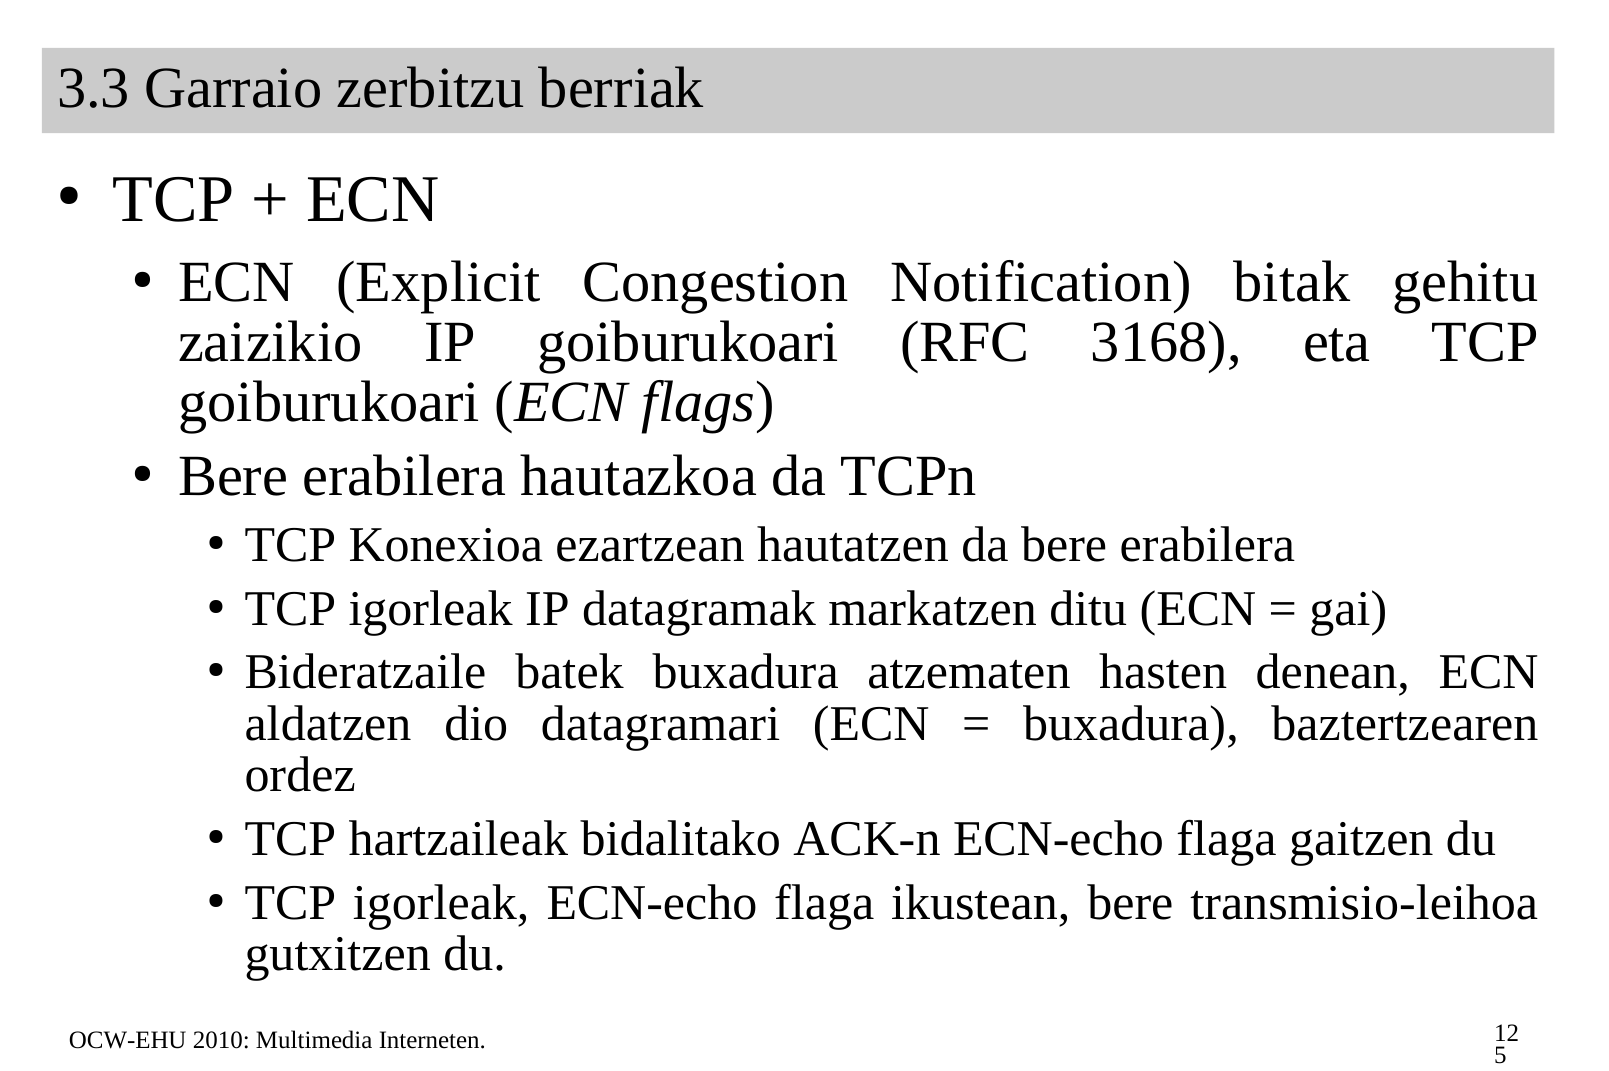

# 3.3 Garraio zerbitzu berriak
TCP + ECN
ECN (Explicit Congestion Notification) bitak gehitu zaizikio IP goiburukoari (RFC 3168), eta TCP goiburukoari (ECN flags)
Bere erabilera hautazkoa da TCPn
TCP Konexioa ezartzean hautatzen da bere erabilera
TCP igorleak IP datagramak markatzen ditu (ECN = gai)
Bideratzaile batek buxadura atzematen hasten denean, ECN aldatzen dio datagramari (ECN = buxadura), baztertzearen ordez
TCP hartzaileak bidalitako ACK-n ECN-echo flaga gaitzen du
TCP igorleak, ECN-echo flaga ikustean, bere transmisio-leihoa gutxitzen du.
125